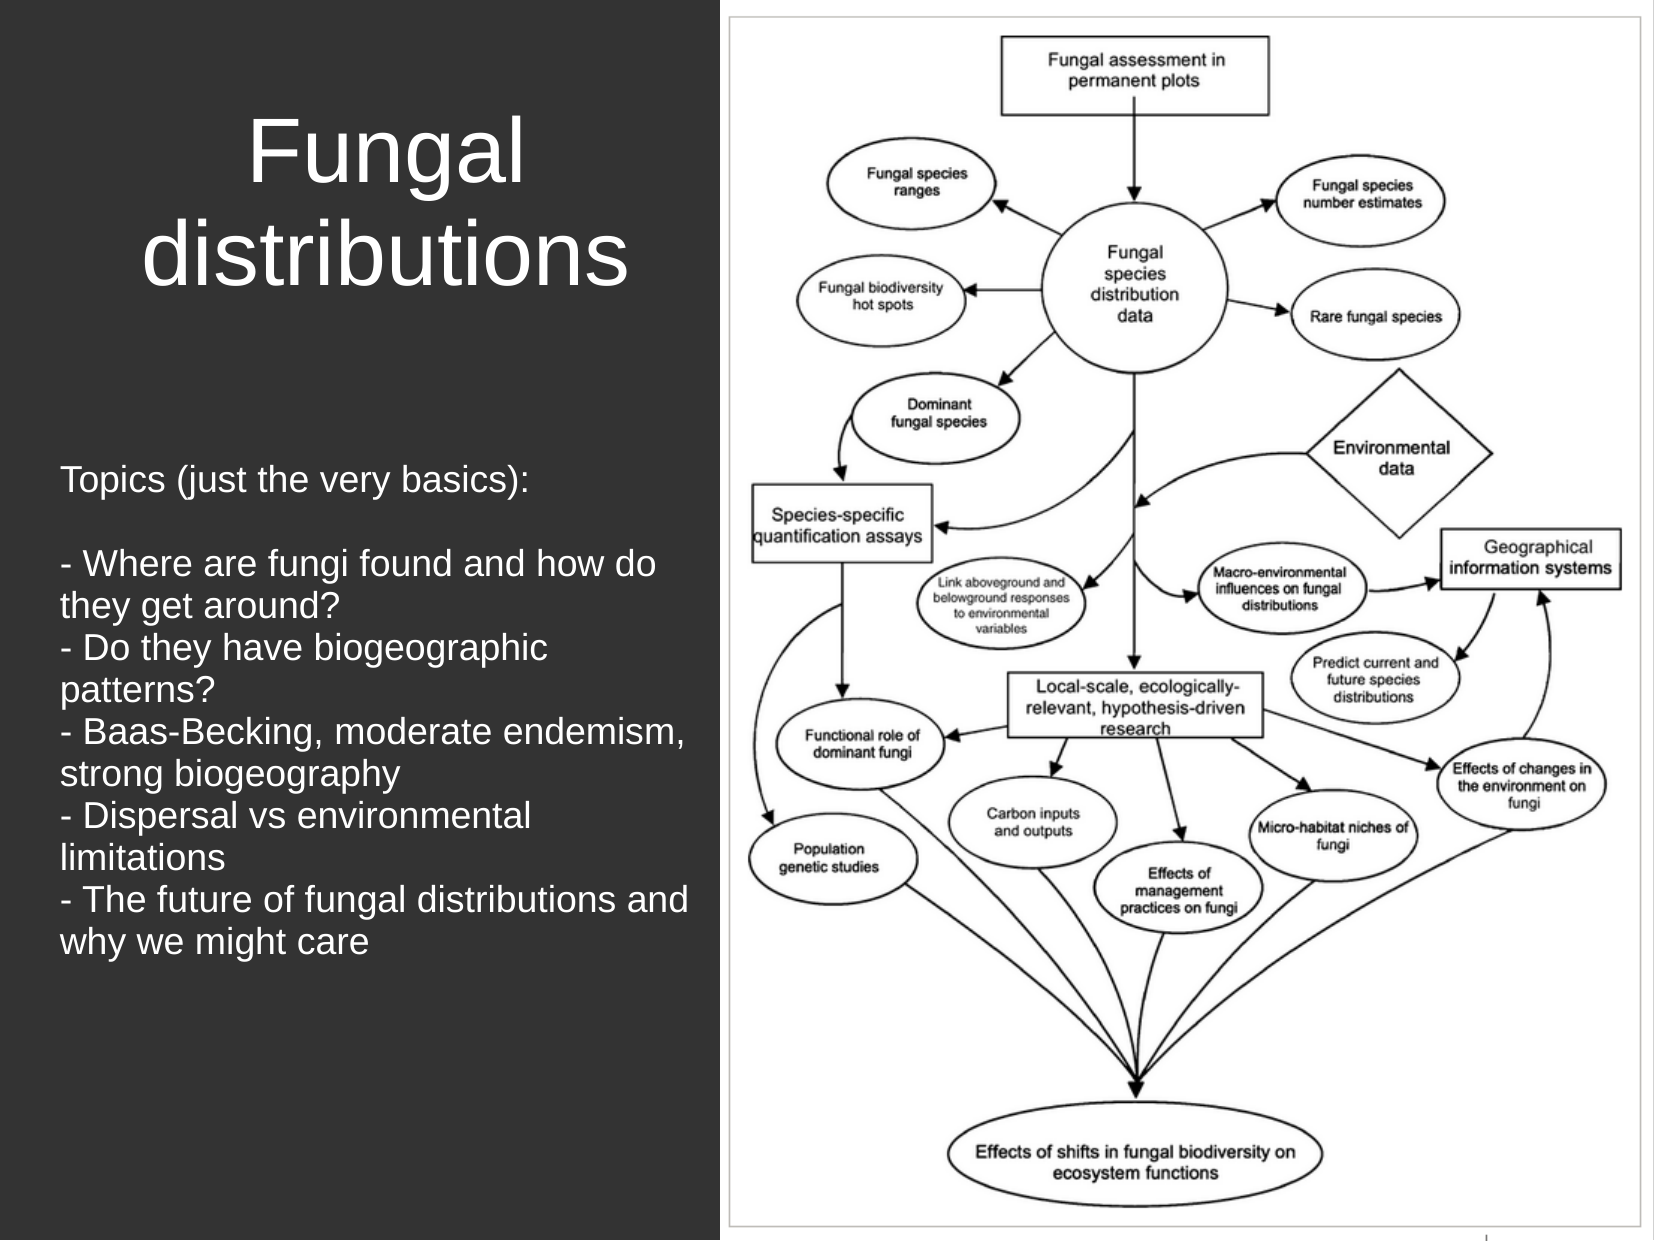

# Fungal distributions
Topics (just the very basics):
- Where are fungi found and how do they get around?
- Do they have biogeographic patterns?
- Baas-Becking, moderate endemism, strong biogeography
- Dispersal vs environmental limitations
- The future of fungal distributions and why we might care